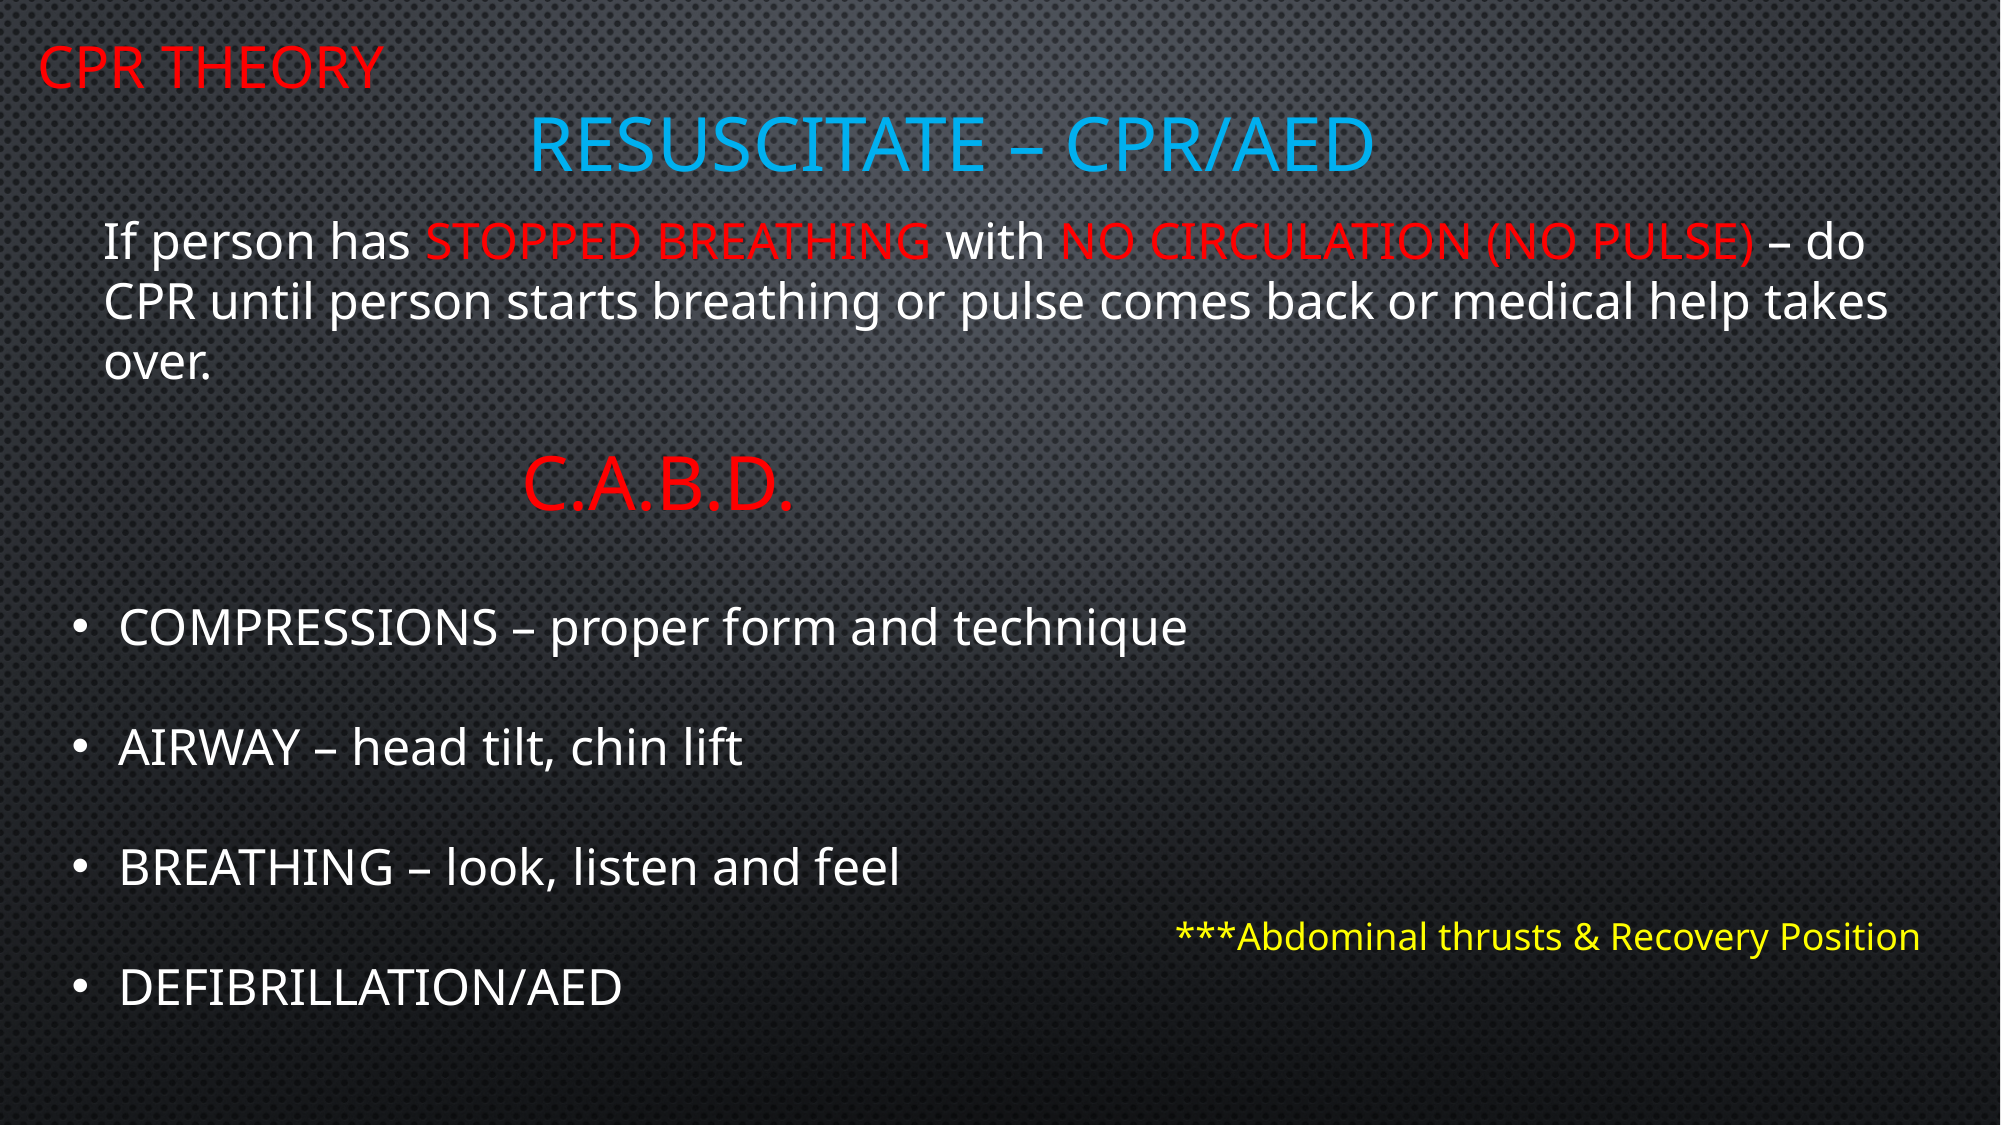

CPR Theory
RESUSCITATE – CPR/AED
If person has STOPPED BREATHING with NO CIRCULATION (NO PULSE) – do CPR until person starts breathing or pulse comes back or medical help takes over.
C.A.B.D.
COMPRESSIONS – proper form and technique
AIRWAY – head tilt, chin lift
BREATHING – look, listen and feel
DEFIBRILLATION/AED
***Abdominal thrusts & Recovery Position